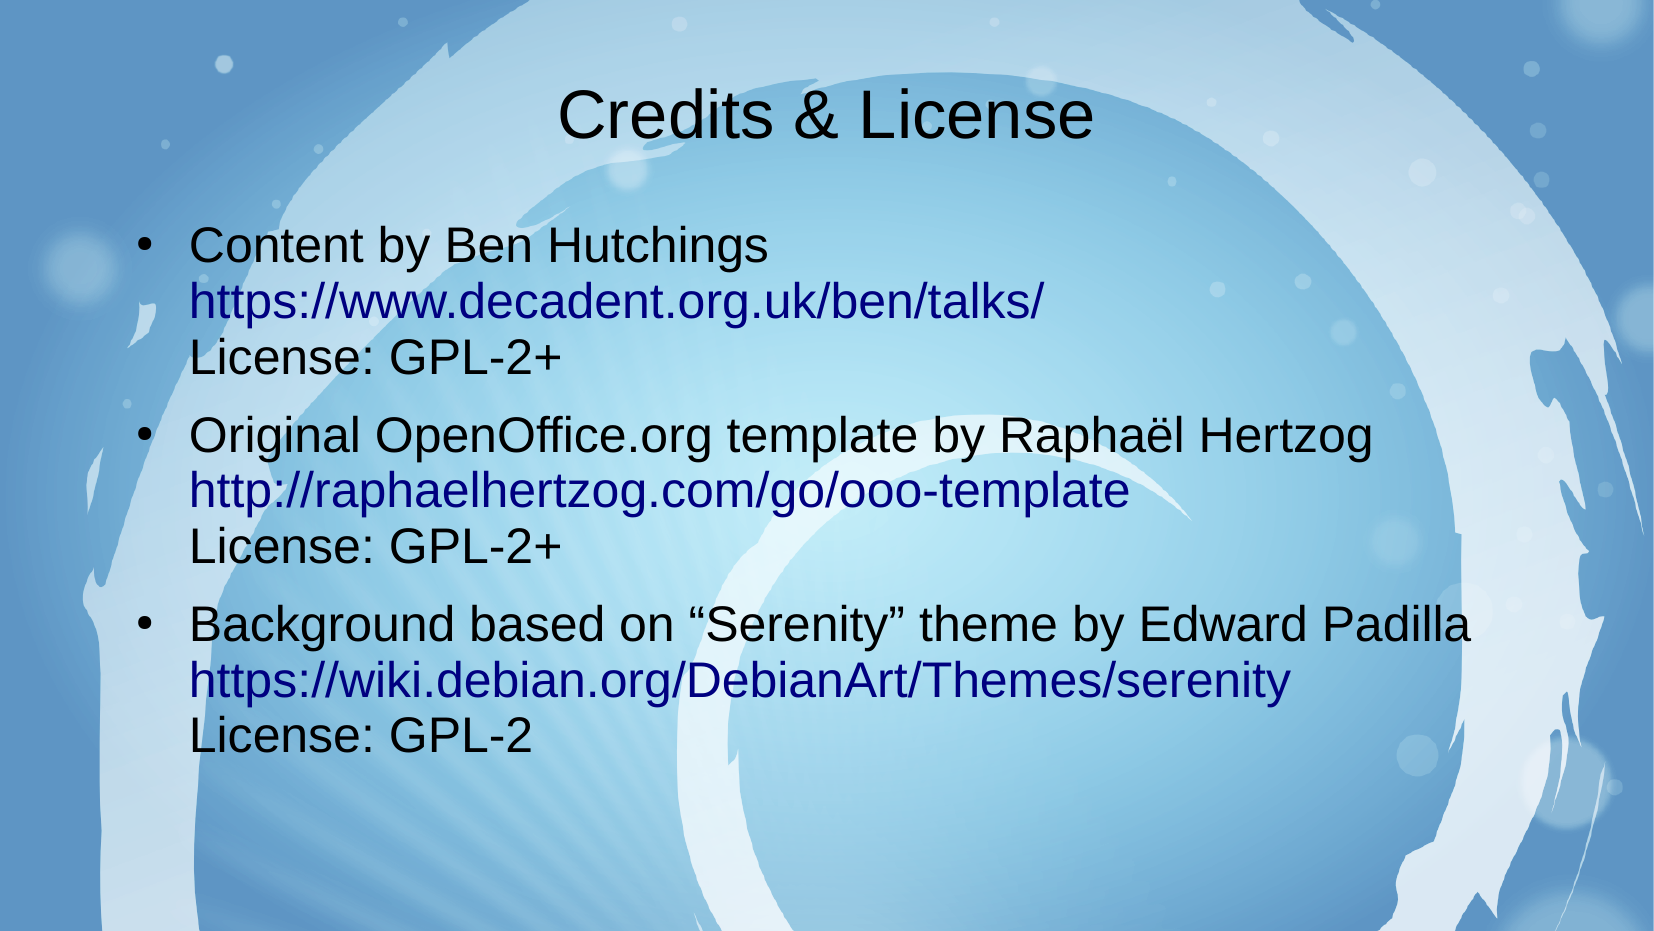

# Credits & License
Content by Ben Hutchings
https://www.decadent.org.uk/ben/talks/
License: GPL-2+
Original OpenOffice.org template by Raphaël Hertzog
http://raphaelhertzog.com/go/ooo-template
License: GPL-2+
Background based on “Serenity” theme by Edward Padilla
https://wiki.debian.org/DebianArt/Themes/serenity
License: GPL-2